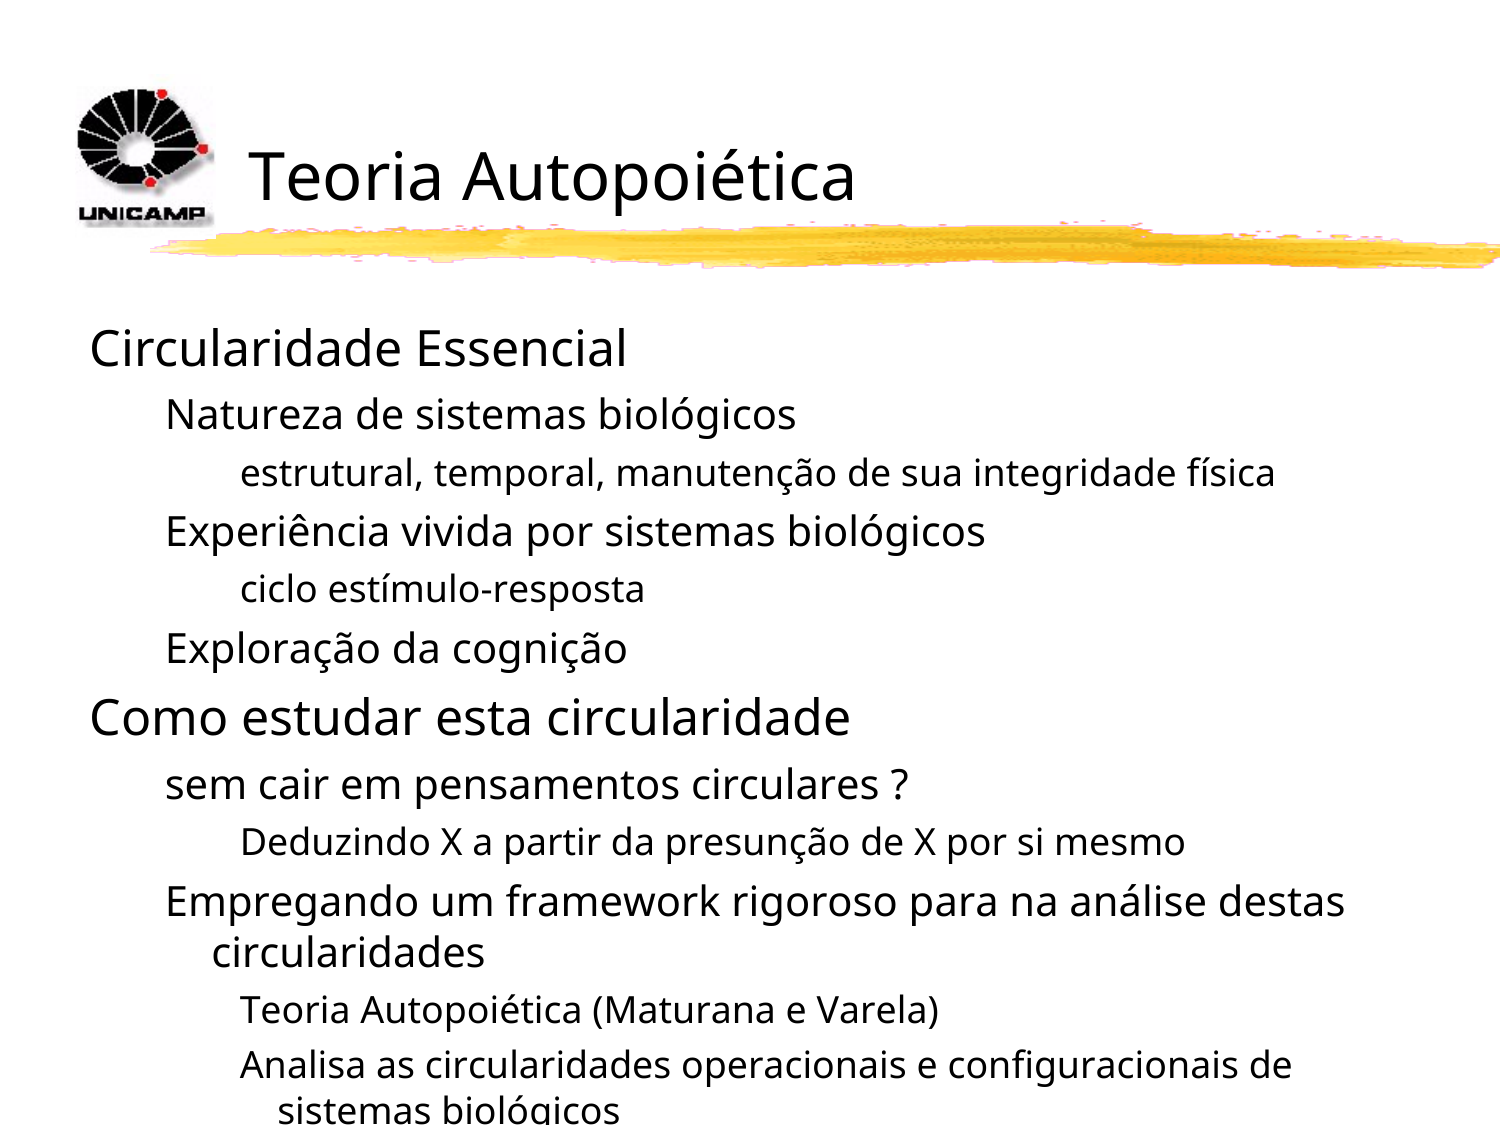

# Teoria Autopoiética
Circularidade Essencial
Natureza de sistemas biológicos
estrutural, temporal, manutenção de sua integridade física
Experiência vivida por sistemas biológicos
ciclo estímulo-resposta
Exploração da cognição
Como estudar esta circularidade
sem cair em pensamentos circulares ?
Deduzindo X a partir da presunção de X por si mesmo
Empregando um framework rigoroso para na análise destas circularidades
Teoria Autopoiética (Maturana e Varela)
Analisa as circularidades operacionais e configuracionais de sistemas biológicos